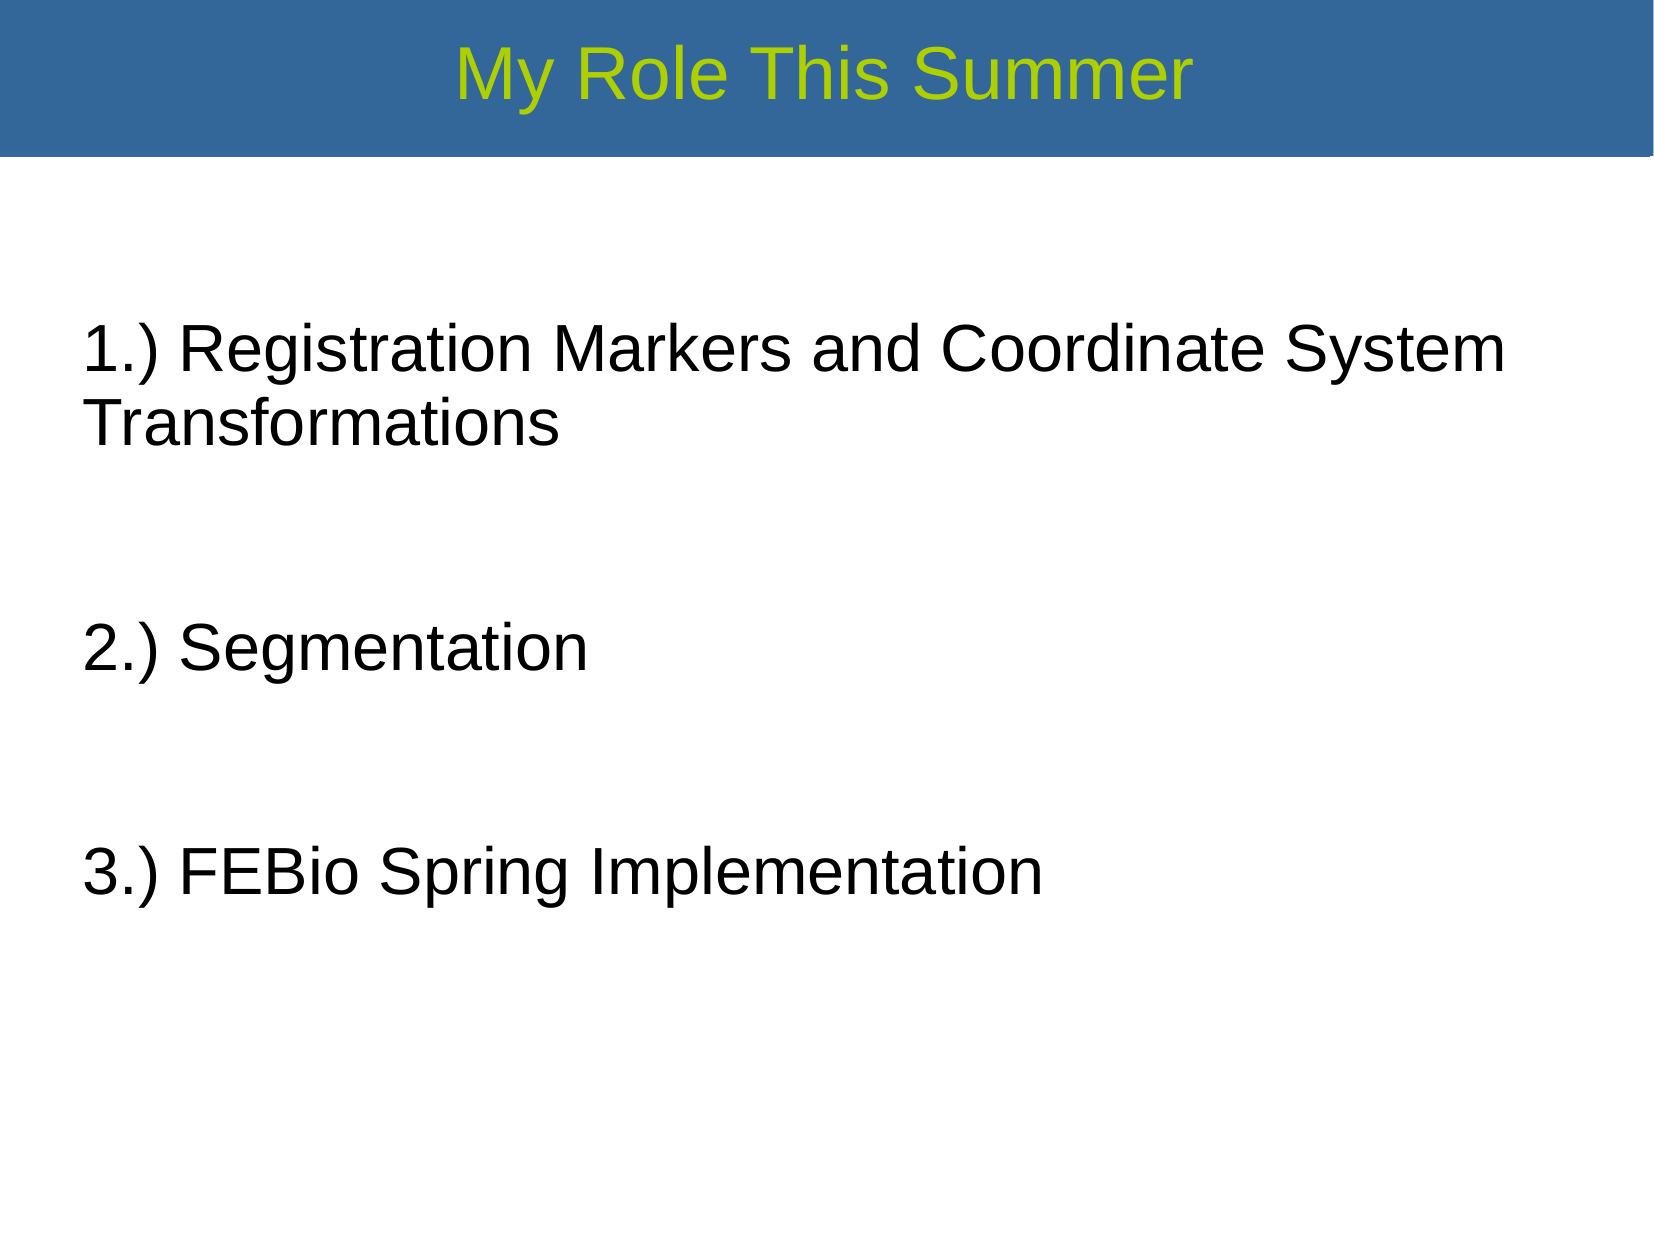

My Role This Summer
# 1.) Registration Markers and Coordinate System Transformations
2.) Segmentation
3.) FEBio Spring Implementation